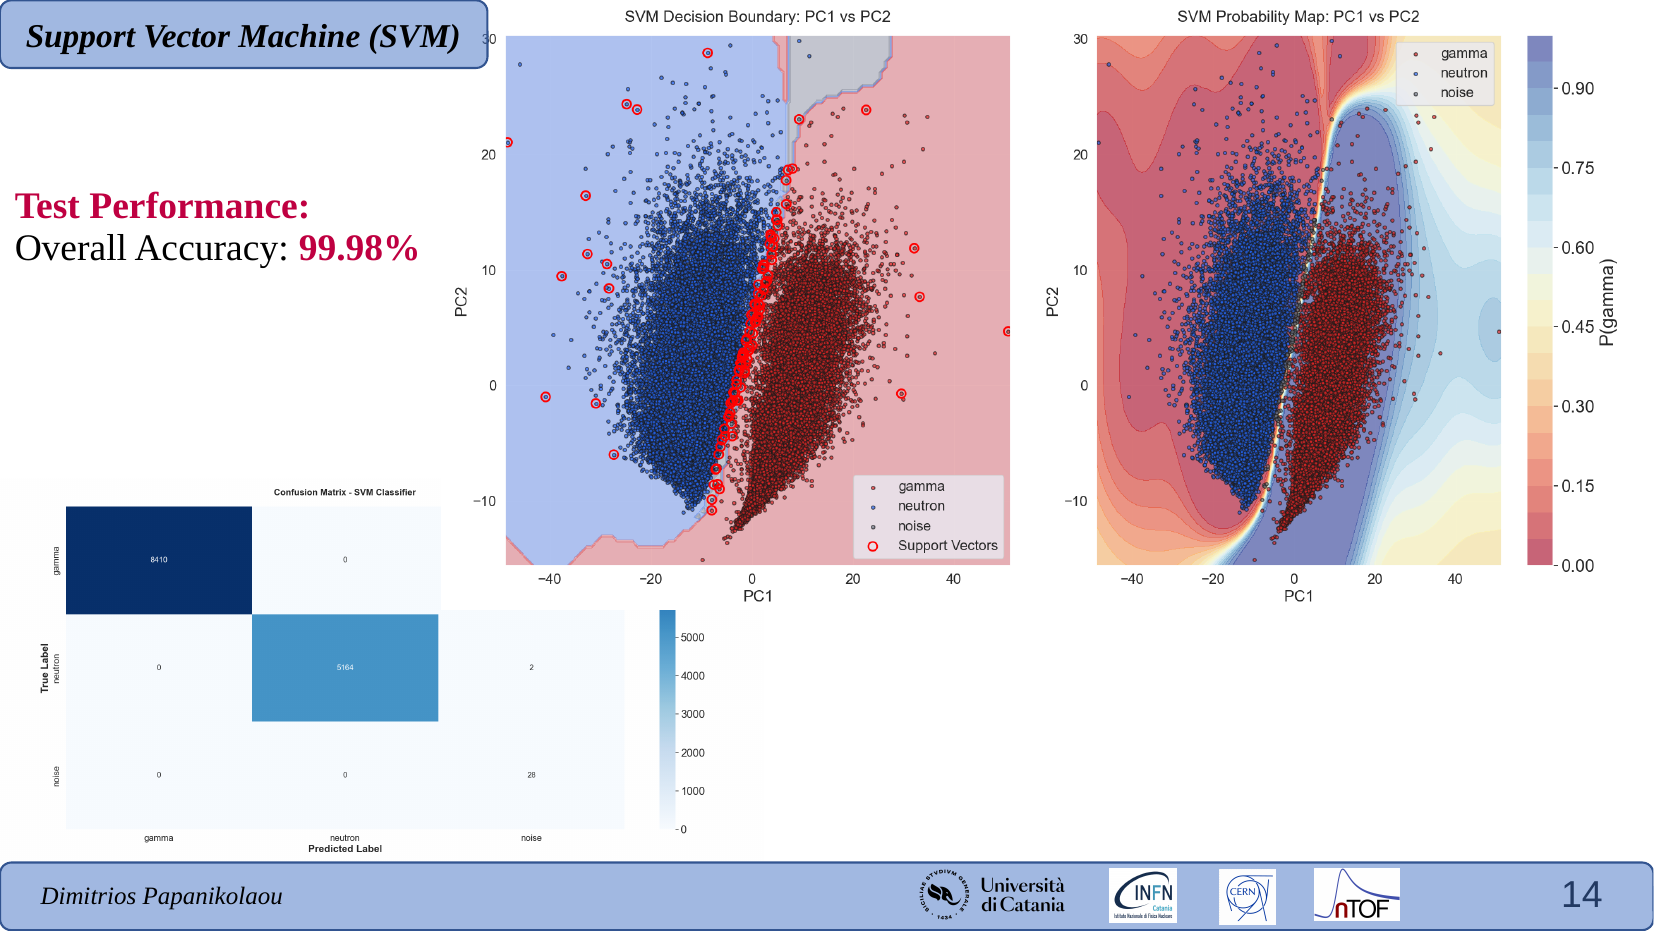

Support Vector Machine (SVM)
Test Performance:
Overall Accuracy: 99.98%
Dimitrios Papanikolaou